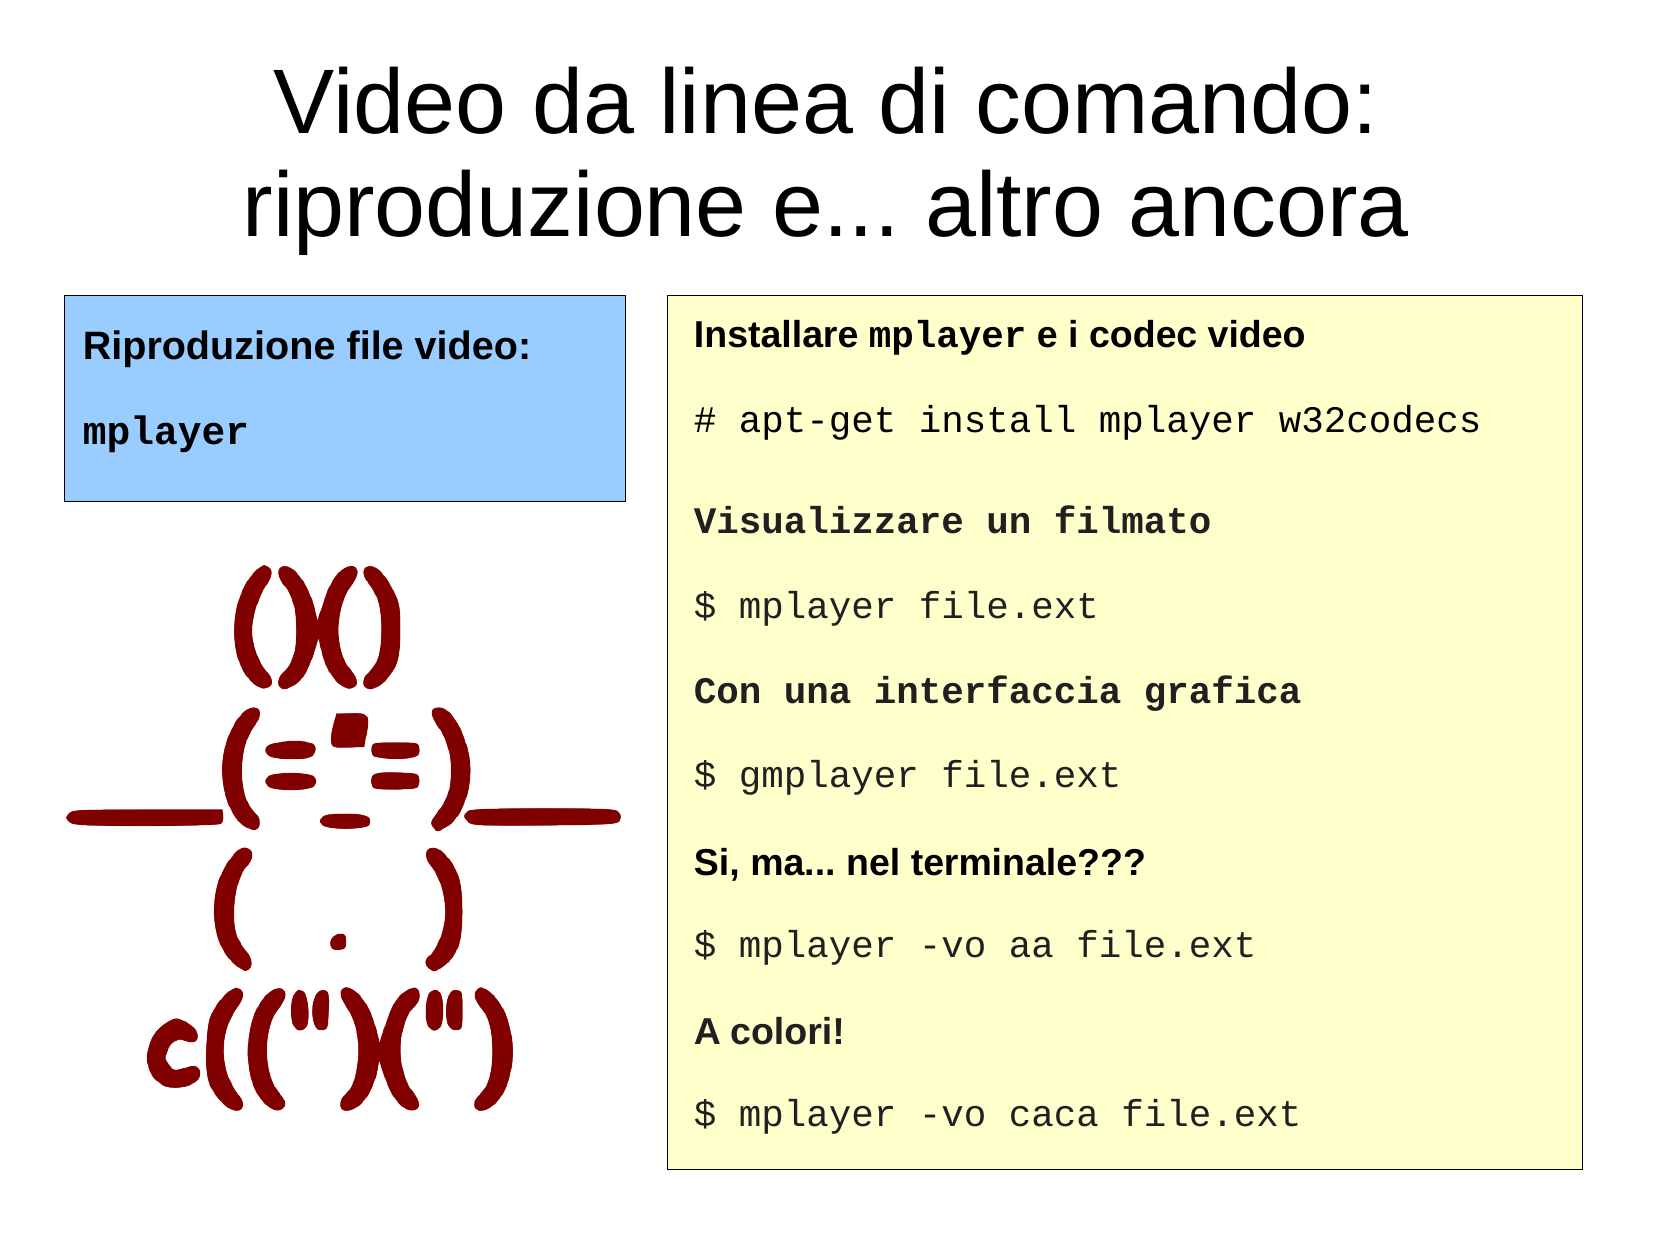

# Video da linea di comando: riproduzione e... altro ancora
Installare mplayer e i codec video
# apt-get install mplayer w32codecs
Visualizzare un filmato
$ mplayer file.ext
Con una interfaccia grafica
$ gmplayer file.ext
Si, ma... nel terminale???
$ mplayer -vo aa file.ext
A colori!
$ mplayer -vo caca file.ext
Riproduzione file video:
mplayer